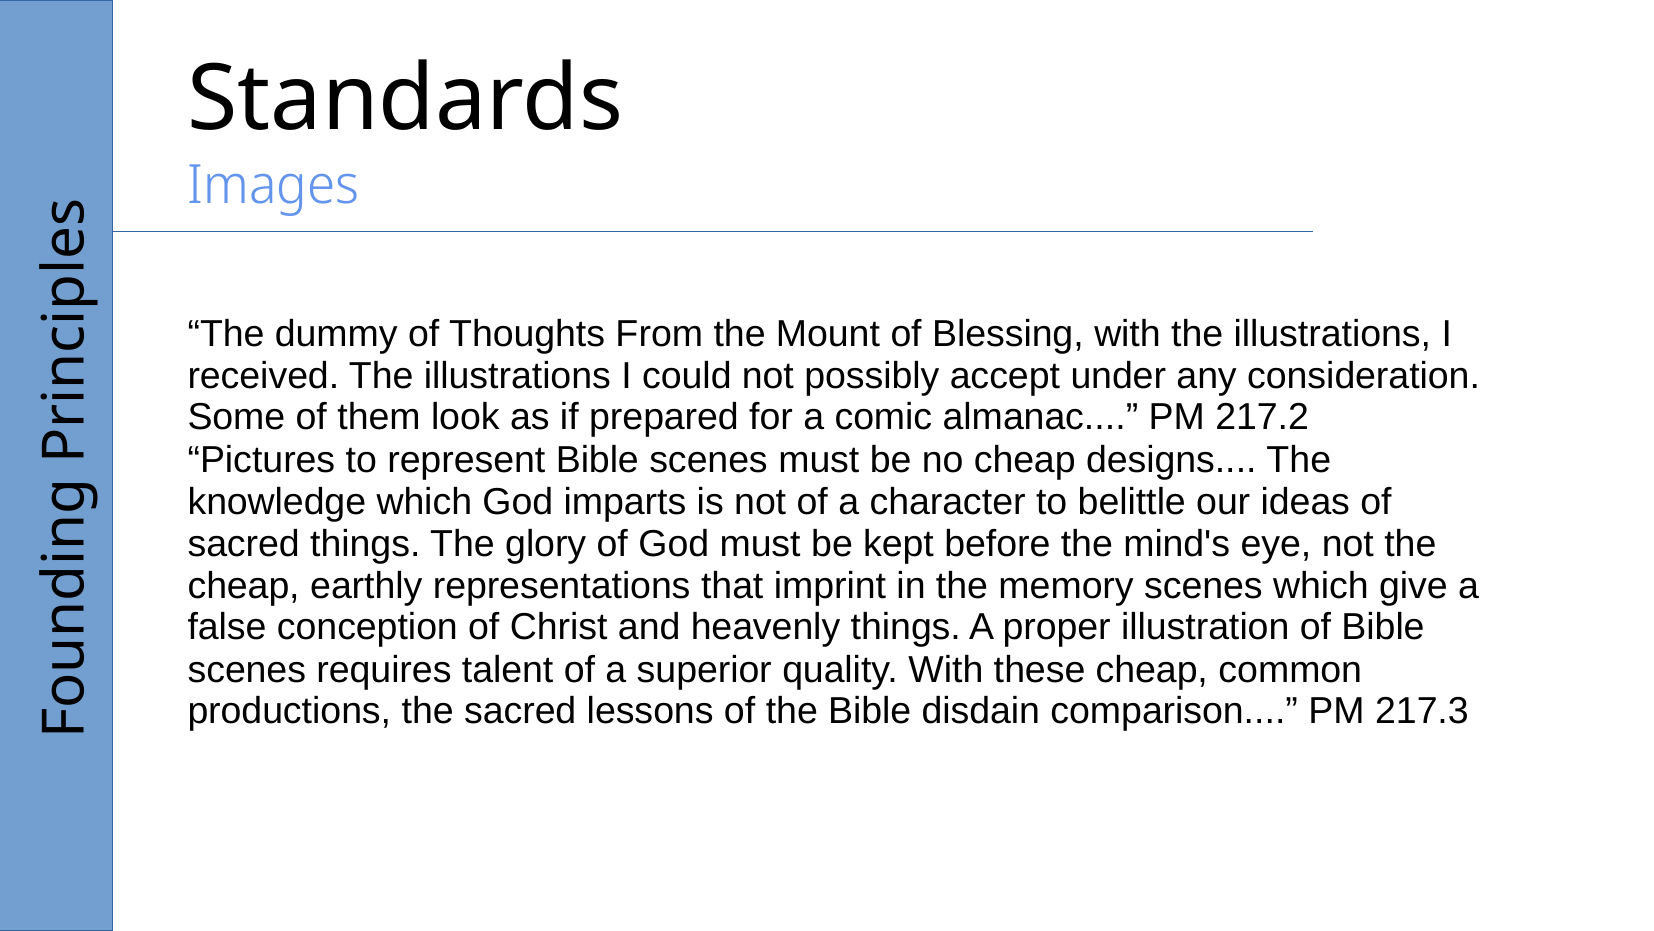

# Standards
Images
“The dummy of Thoughts From the Mount of Blessing, with the illustrations, I received. The illustrations I could not possibly accept under any consideration. Some of them look as if prepared for a comic almanac....” PM 217.2
“Pictures to represent Bible scenes must be no cheap designs.... The knowledge which God imparts is not of a character to belittle our ideas of sacred things. The glory of God must be kept before the mind's eye, not the cheap, earthly representations that imprint in the memory scenes which give a false conception of Christ and heavenly things. A proper illustration of Bible scenes requires talent of a superior quality. With these cheap, common productions, the sacred lessons of the Bible disdain comparison....” PM 217.3
Founding Principles